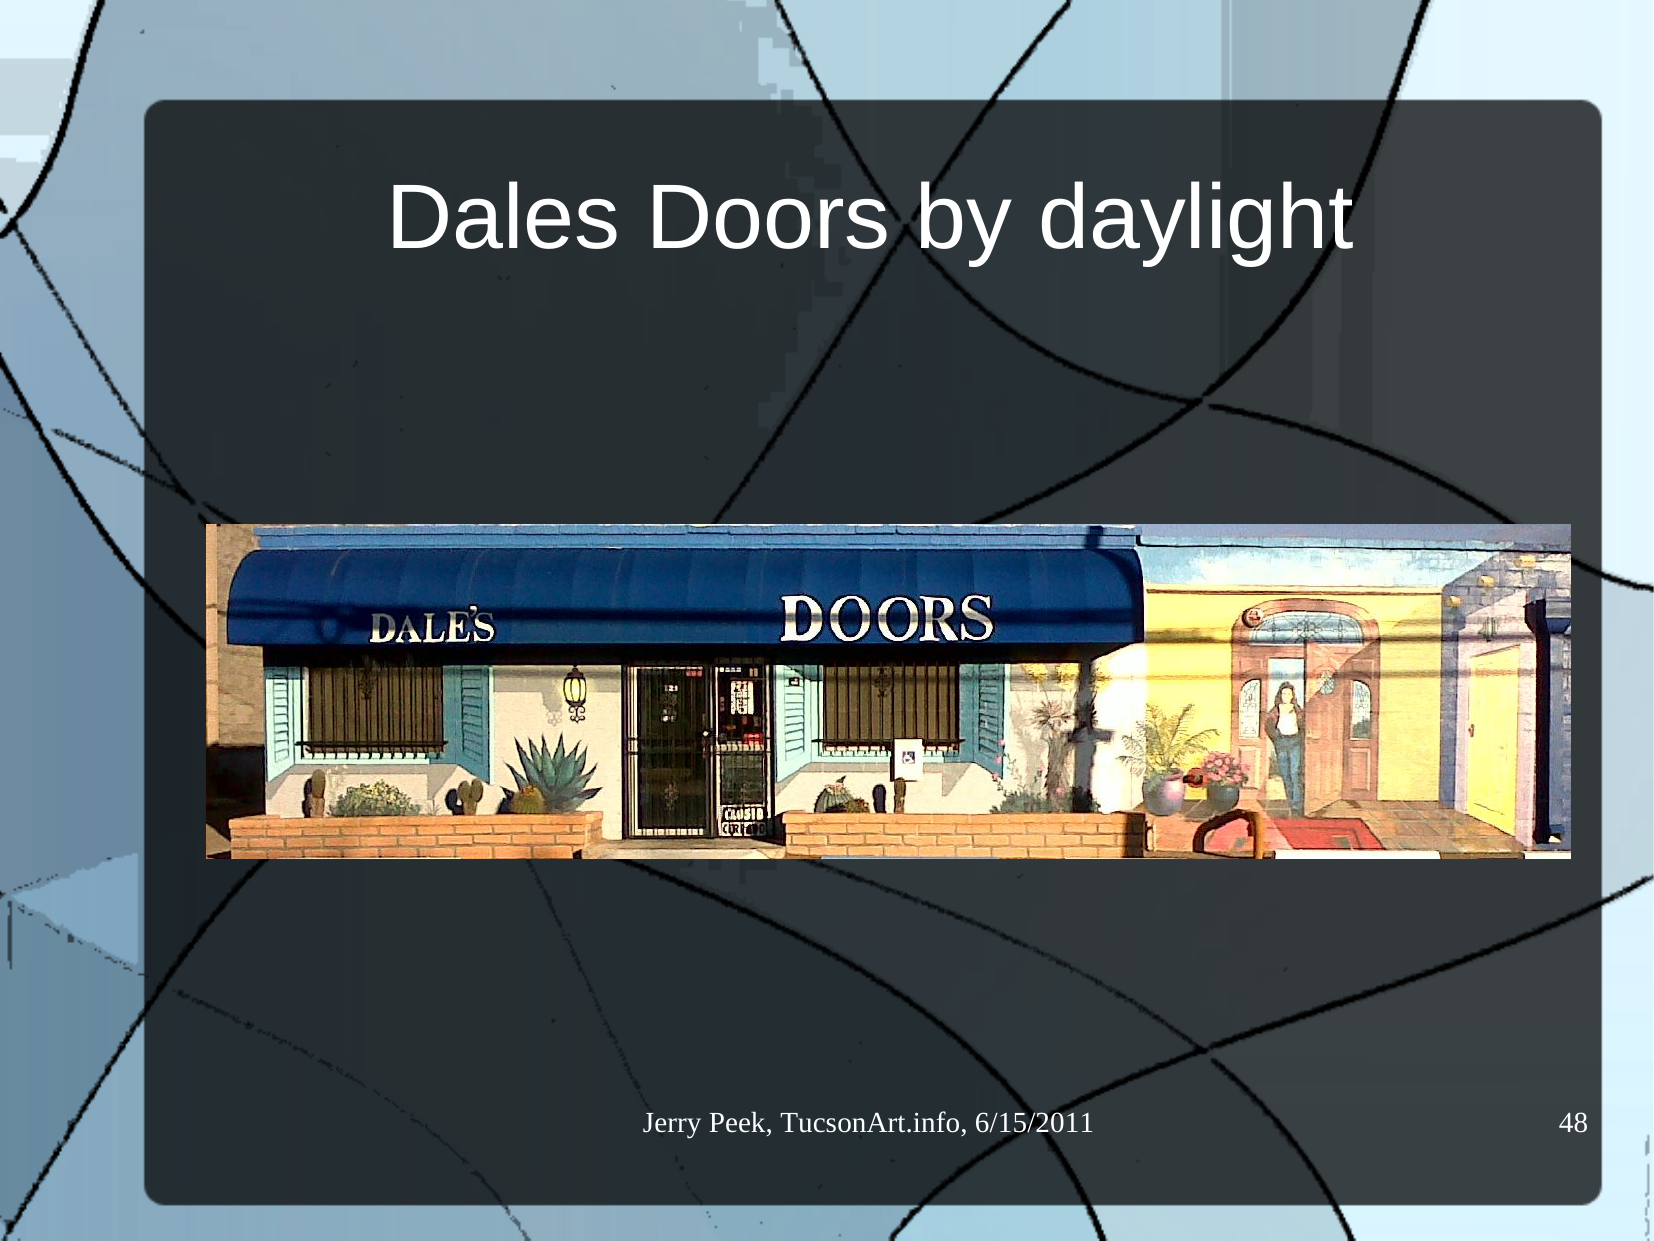

# Dales Doors by daylight
Jerry Peek, TucsonArt.info, 6/15/2011
48